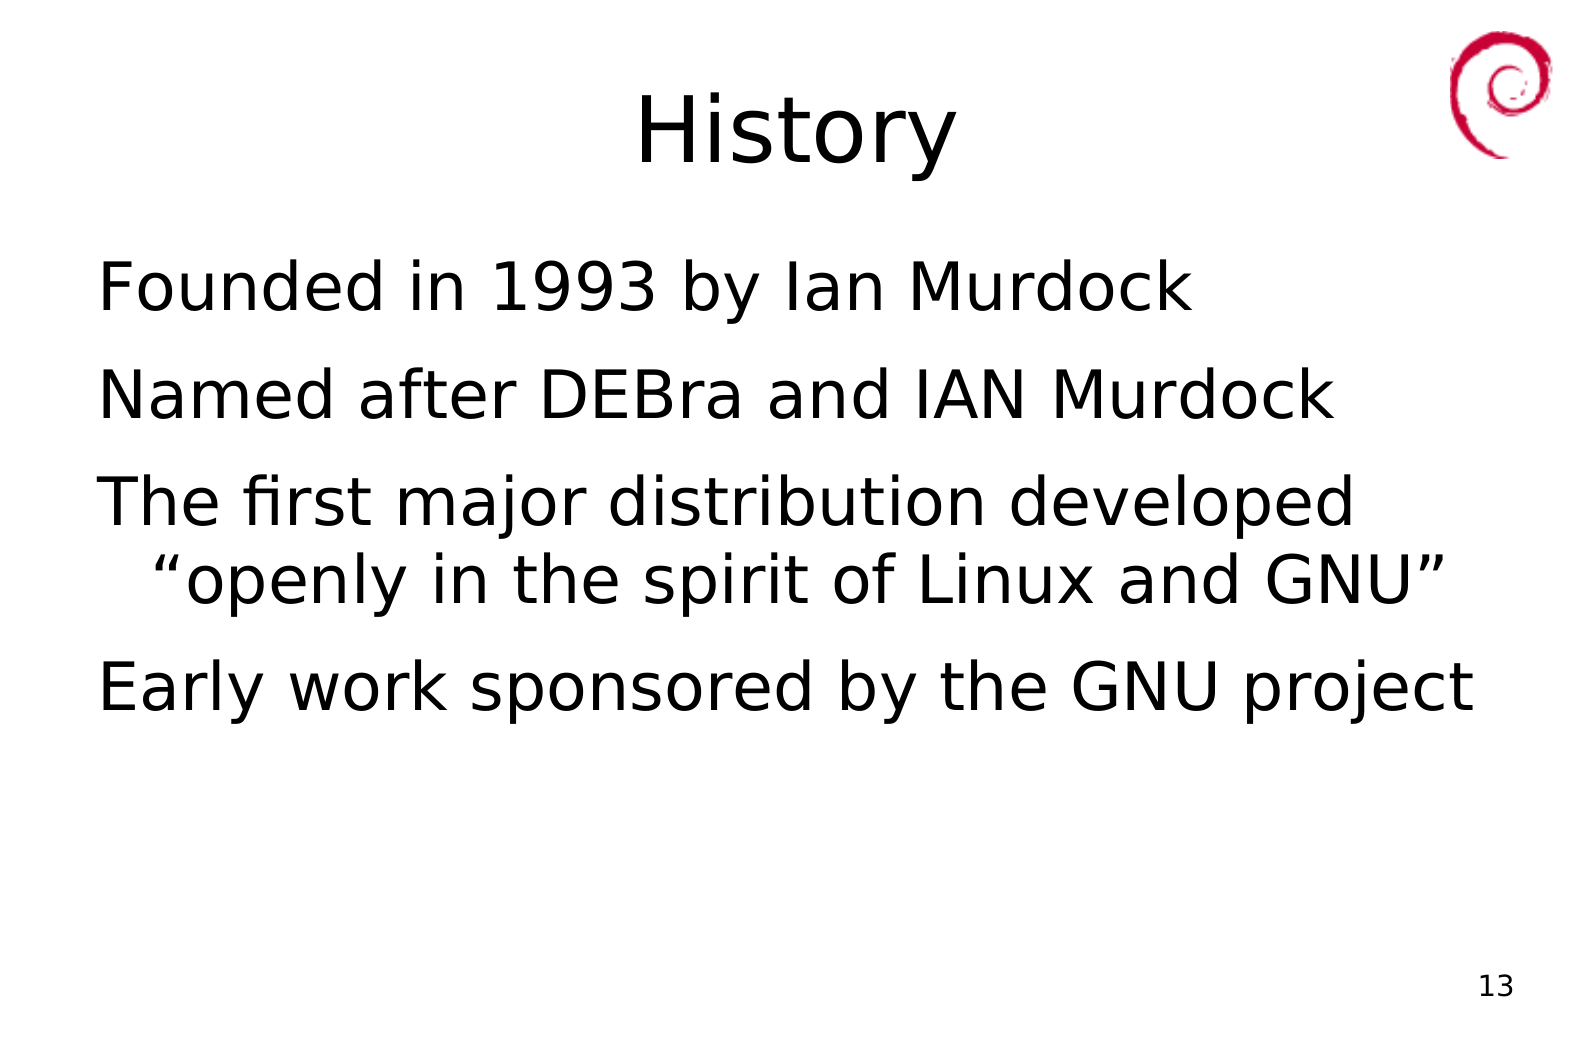

# History
Founded in 1993 by Ian Murdock
Named after DEBra and IAN Murdock
The first major distribution developed “openly in the spirit of Linux and GNU”
Early work sponsored by the GNU project
13